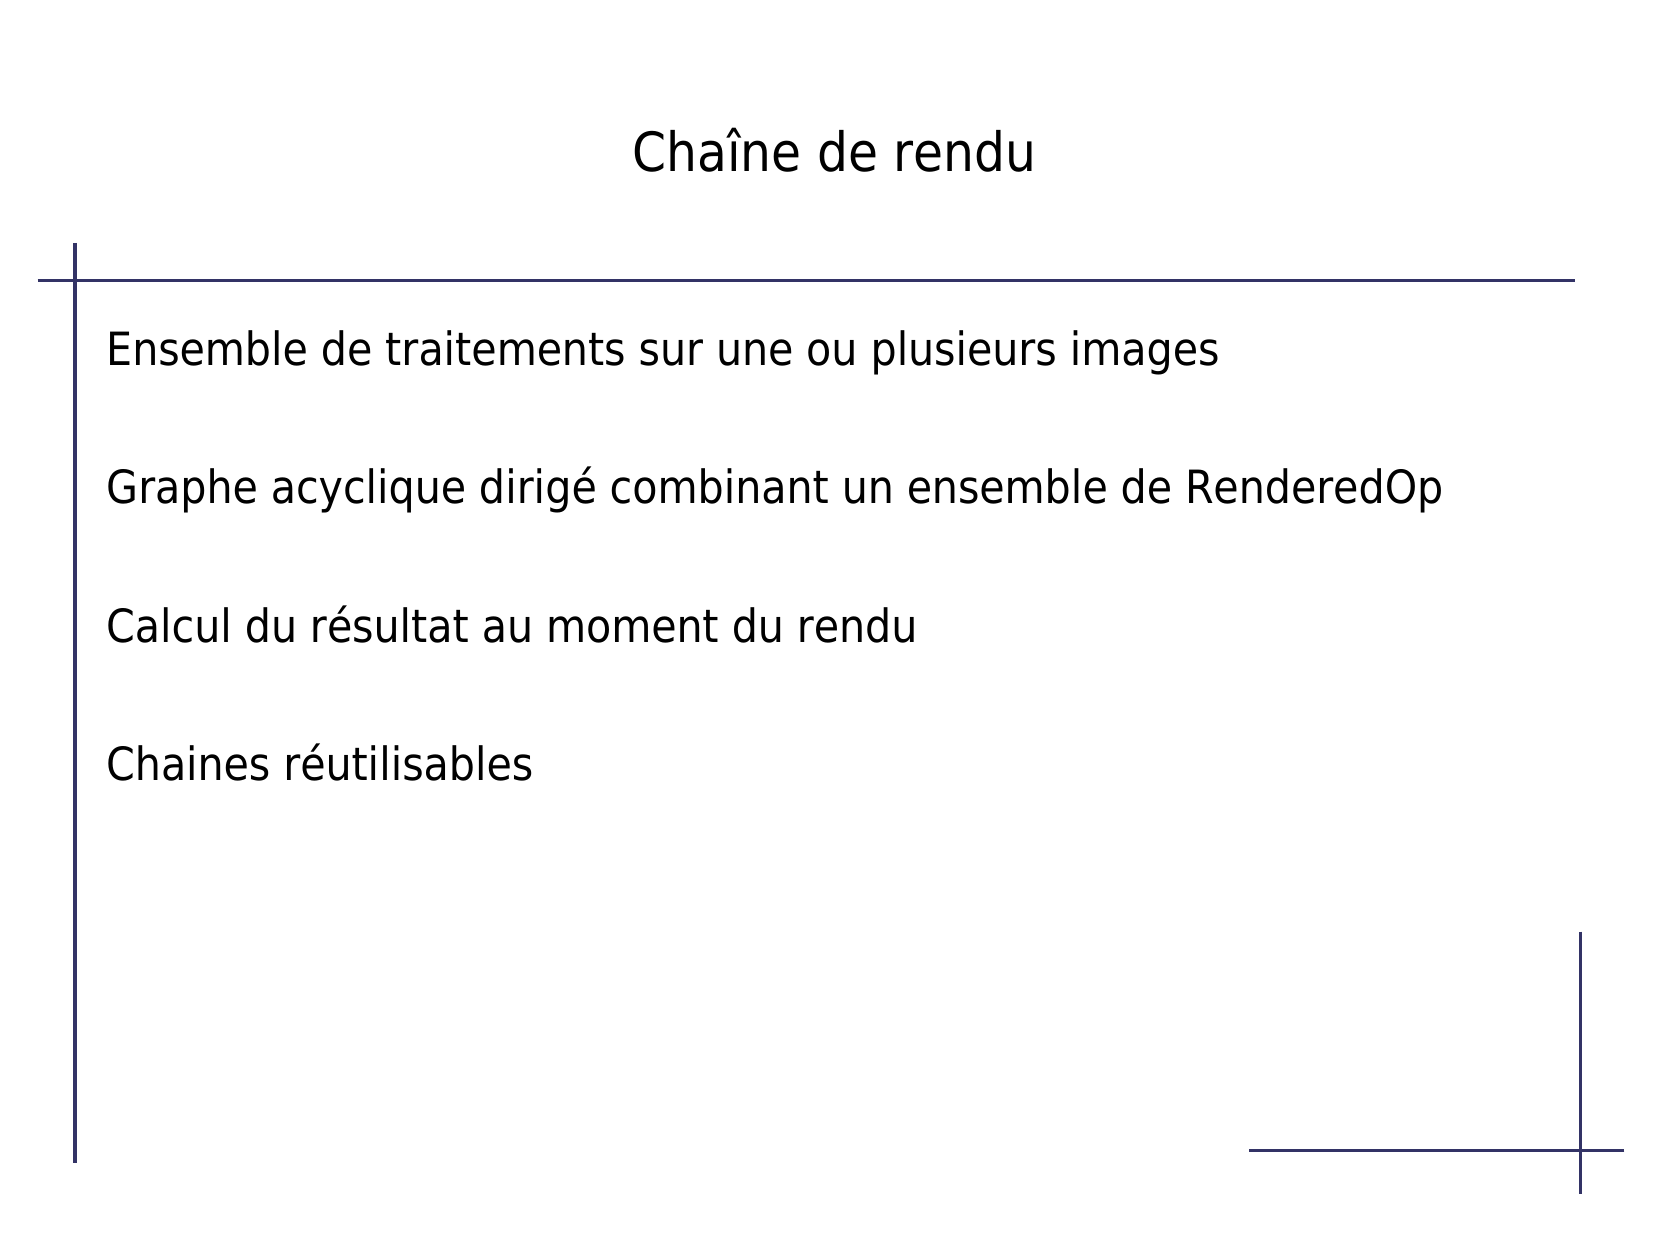

# Chaîne de rendu
Ensemble de traitements sur une ou plusieurs images
Graphe acyclique dirigé combinant un ensemble de RenderedOp
Calcul du résultat au moment du rendu
Chaines réutilisables